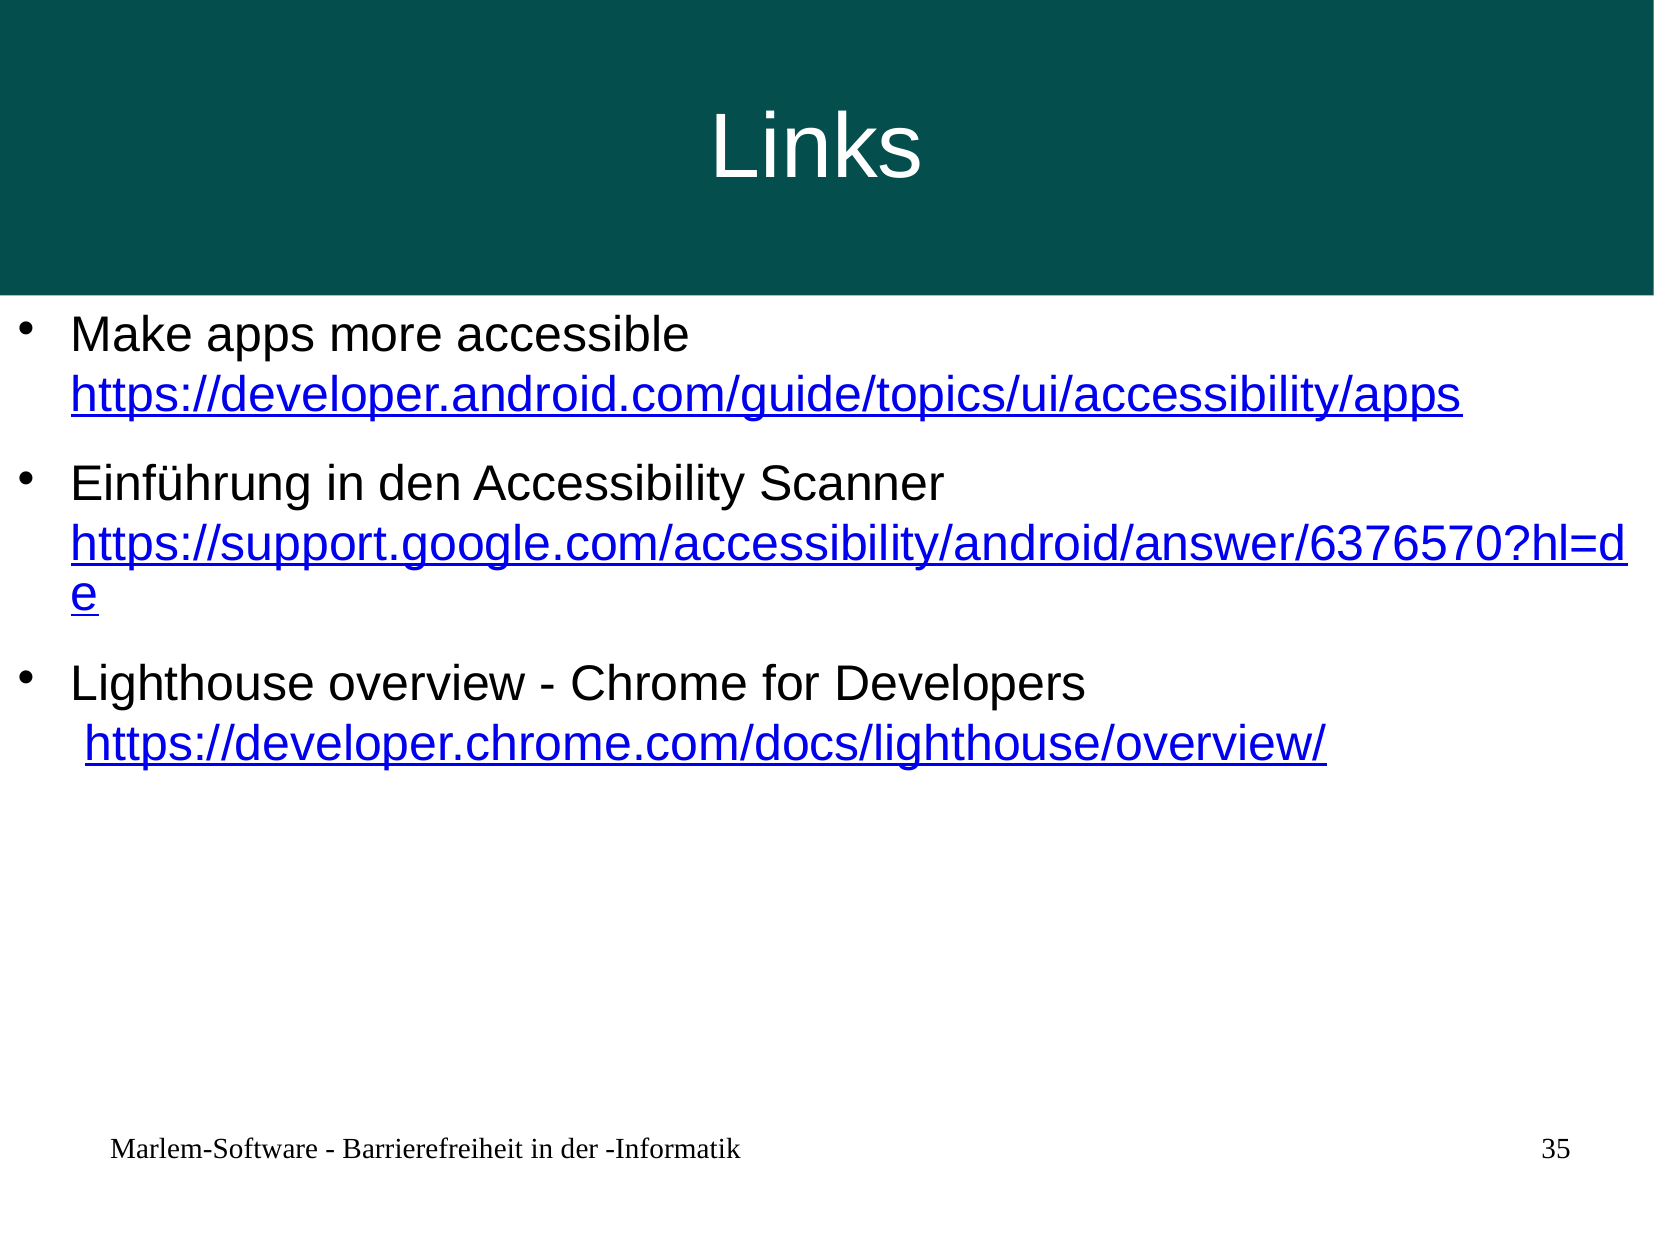

# Links
Make apps more accessible
https://developer.android.com/guide/topics/ui/accessibility/apps
Einführung in den Accessibility Scanner
https://support.google.com/accessibility/android/answer/6376570?hl=de
Lighthouse overview - Chrome for Developers
 https://developer.chrome.com/docs/lighthouse/overview/
Marlem-Software - Barrierefreiheit in der -Informatik
35